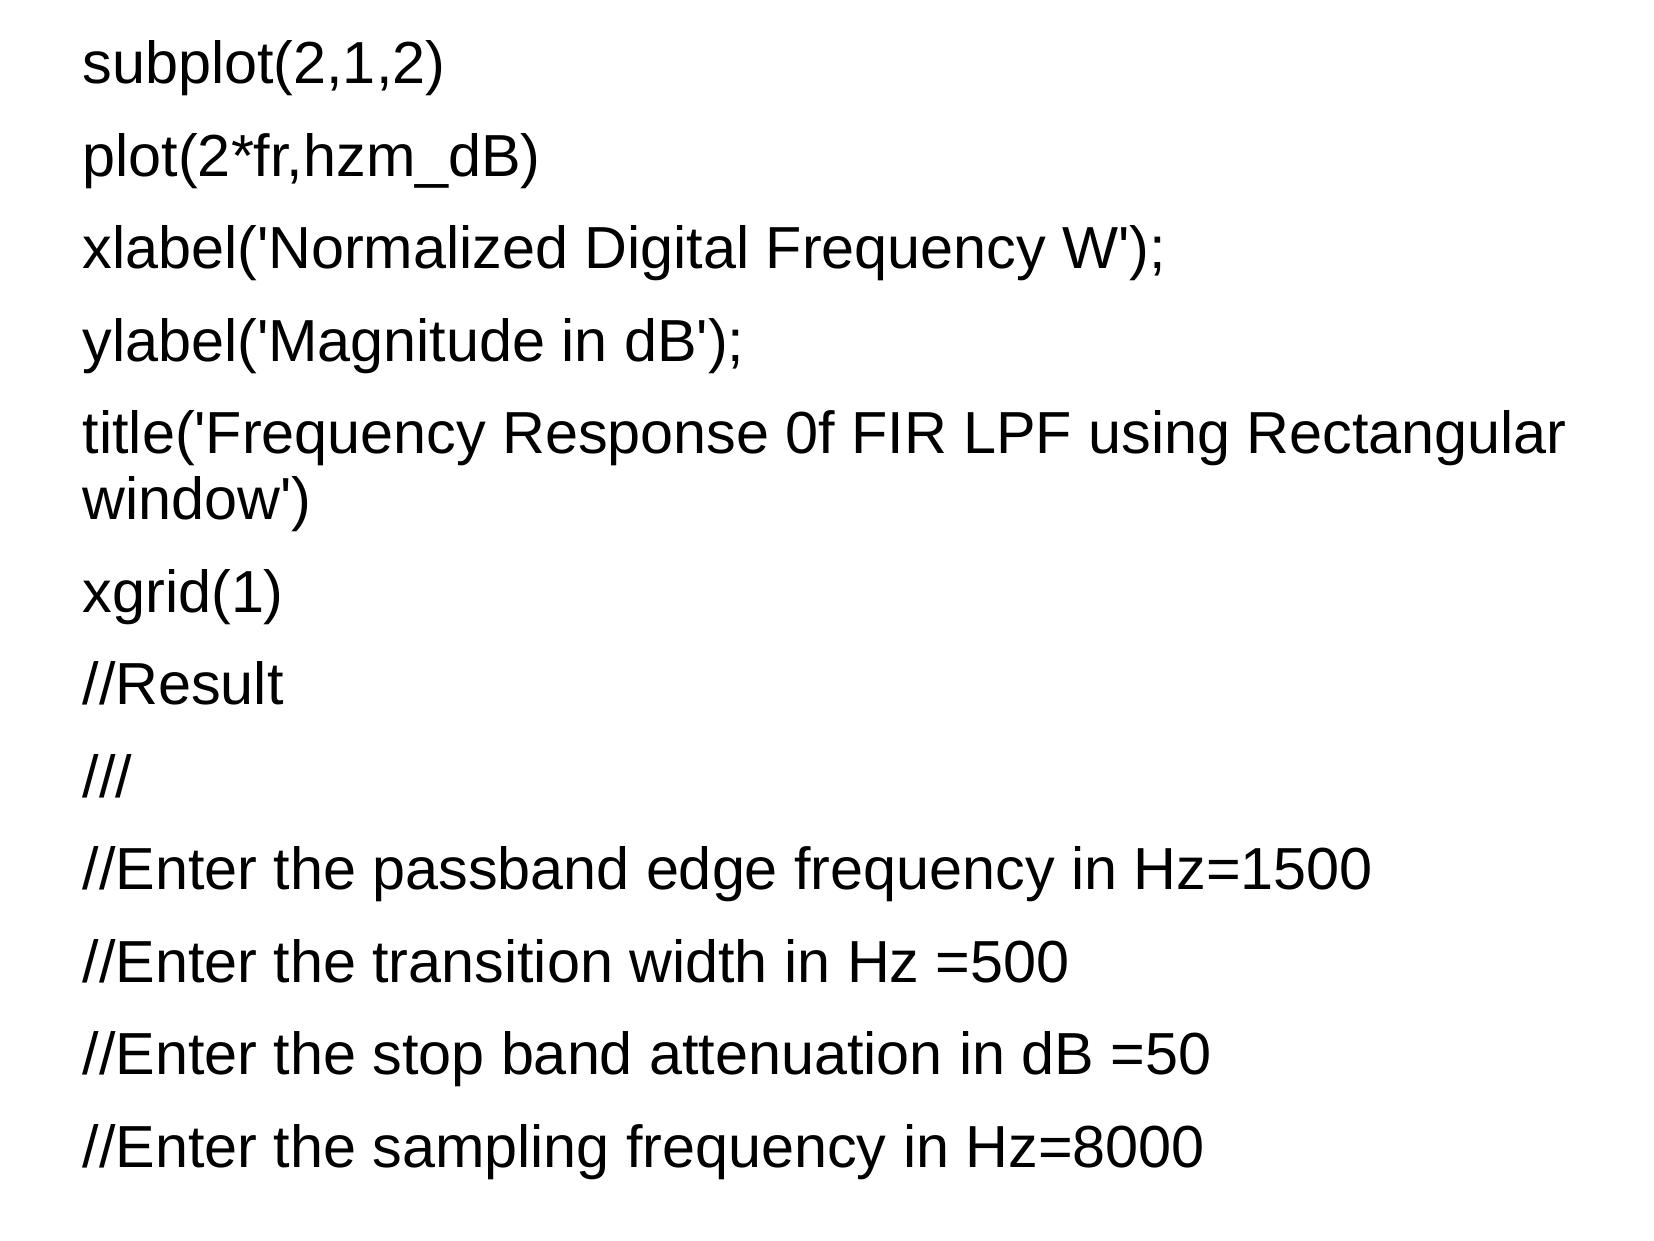

# subplot(2,1,2)
plot(2*fr,hzm_dB)
xlabel('Normalized Digital Frequency W');
ylabel('Magnitude in dB');
title('Frequency Response 0f FIR LPF using Rectangular window')
xgrid(1)
//Result
///
//Enter the passband edge frequency in Hz=1500
//Enter the transition width in Hz =500
//Enter the stop band attenuation in dB =50
//Enter the sampling frequency in Hz=8000